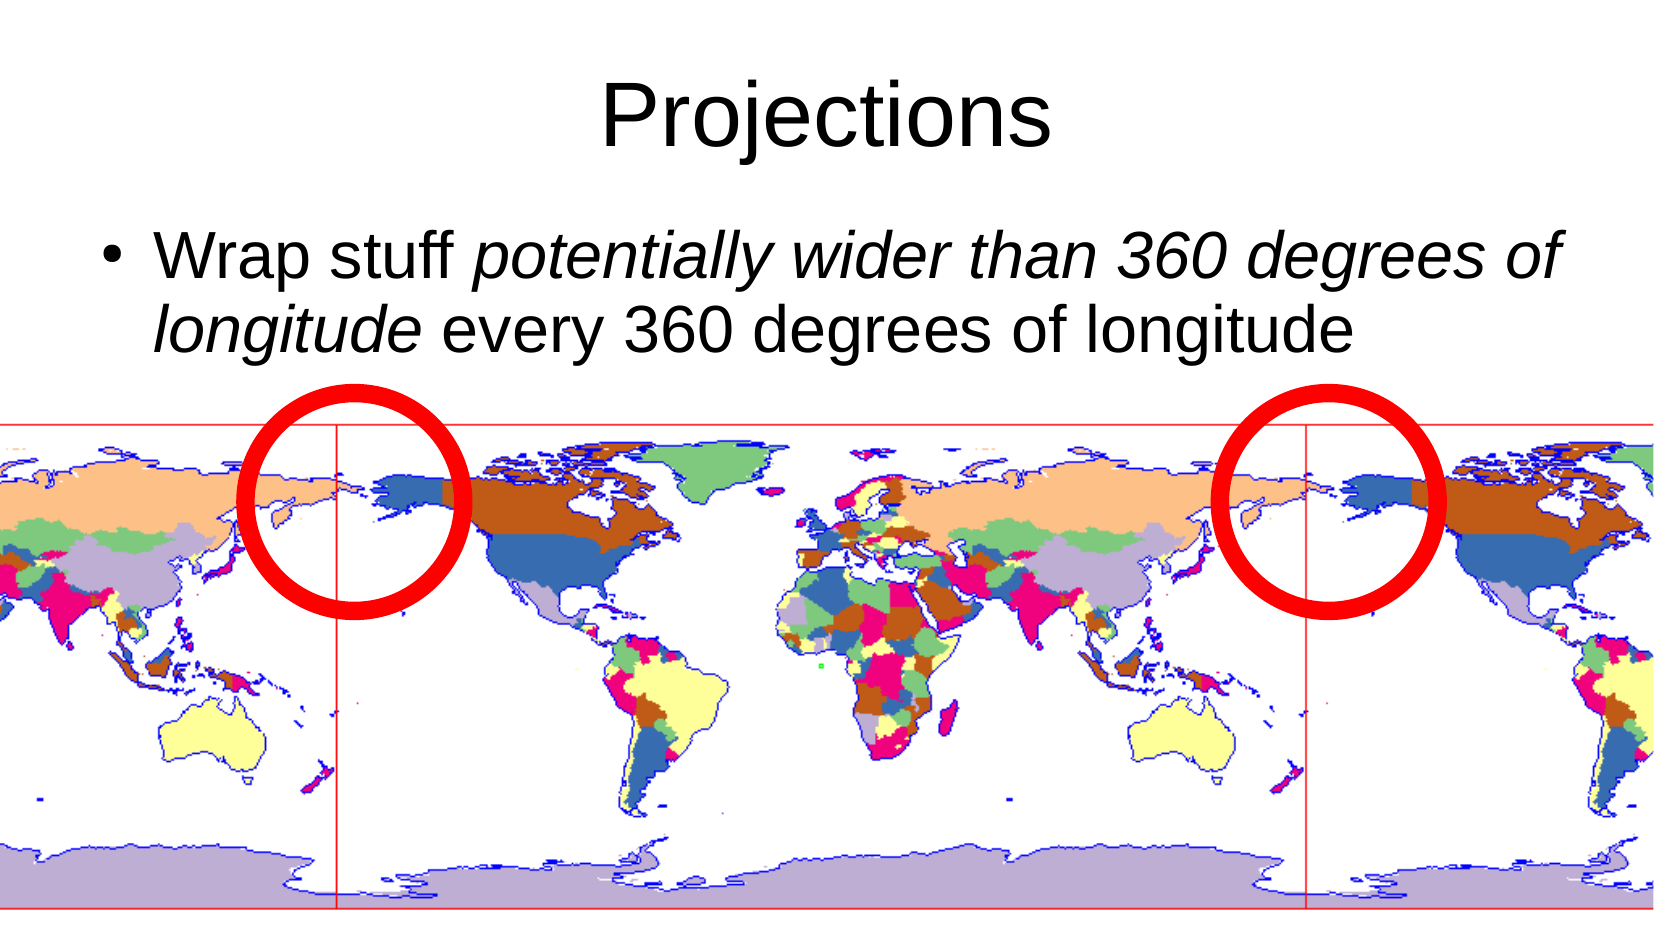

# Projections
Wrap stuff potentially wider than 360 degrees of longitude every 360 degrees of longitude